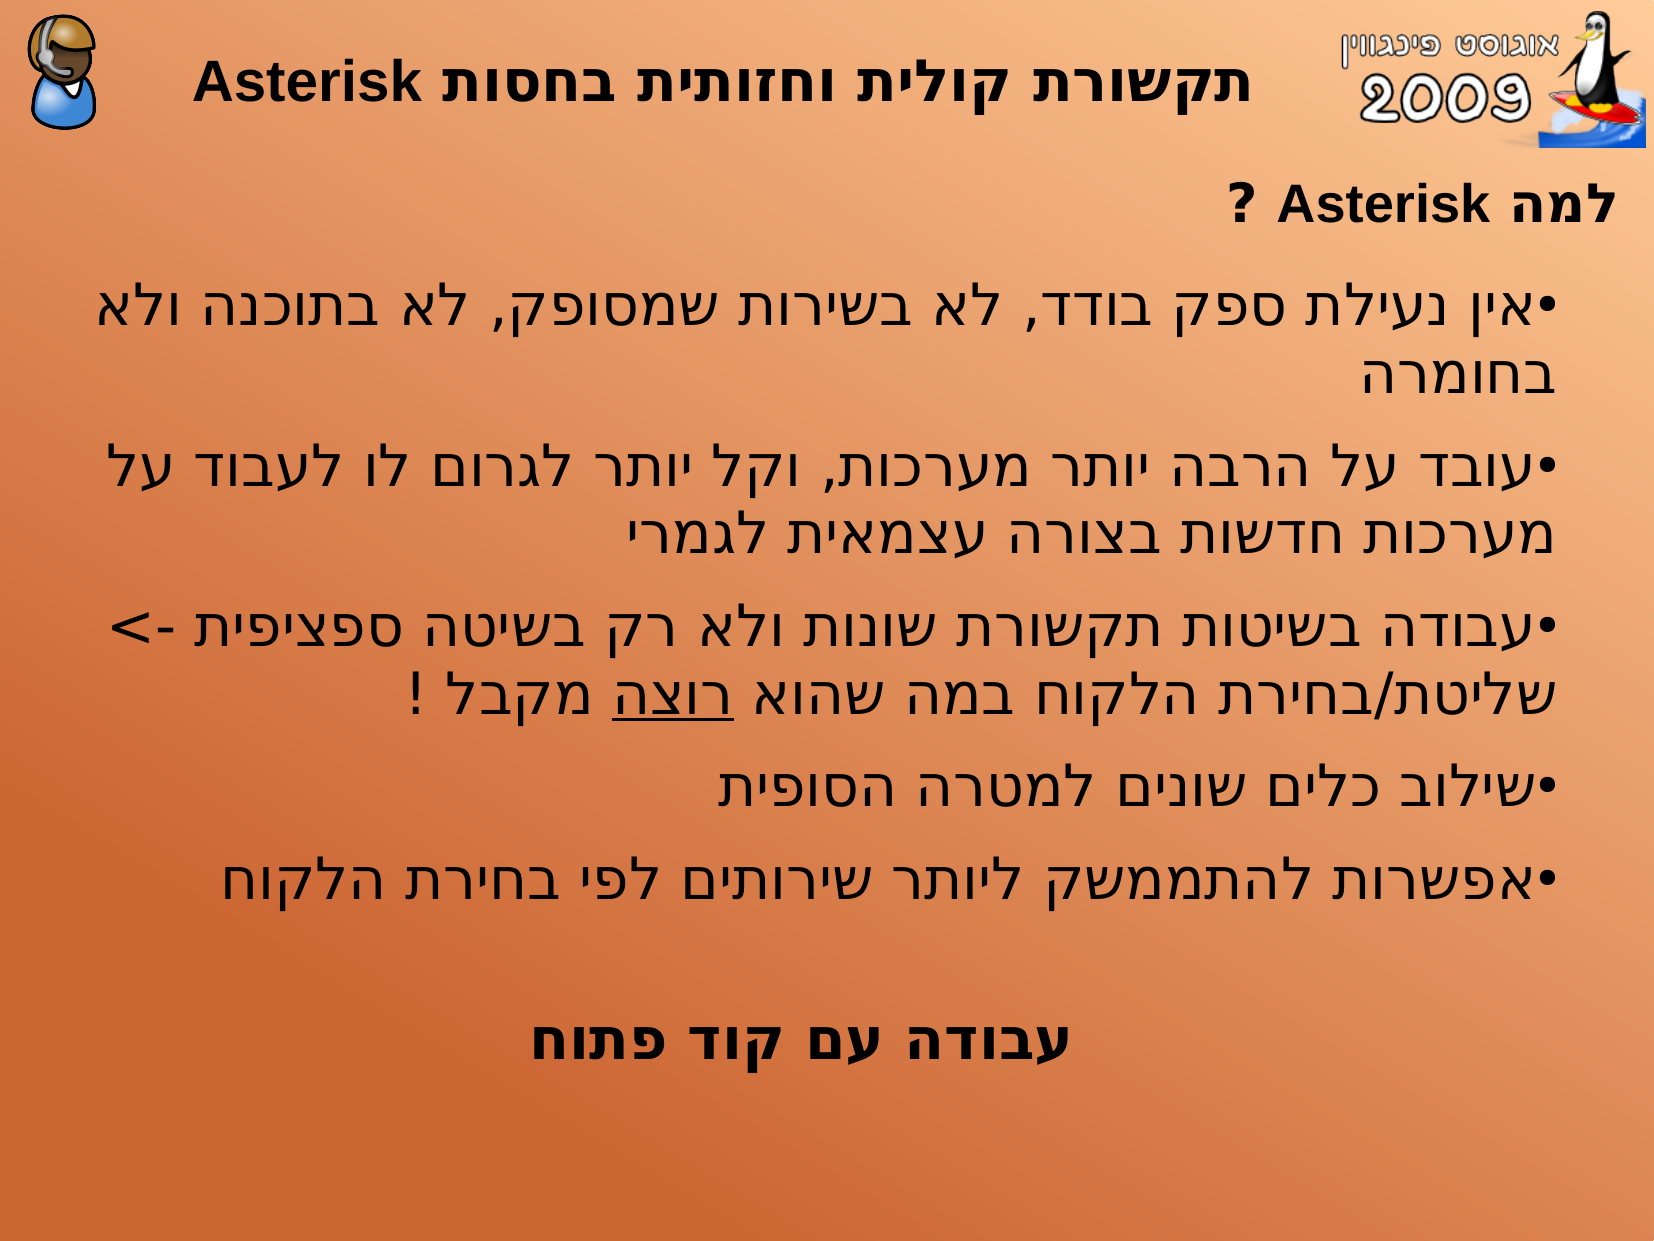

תקשורת קולית וחזותית בחסות Asterisk
למה Asterisk ?
אין נעילת ספק בודד, לא בשירות שמסופק, לא בתוכנה ולא בחומרה
עובד על הרבה יותר מערכות, וקל יותר לגרום לו לעבוד על מערכות חדשות בצורה עצמאית לגמרי
עבודה בשיטות תקשורת שונות ולא רק בשיטה ספציפית -> שליטת/בחירת הלקוח במה שהוא רוצה מקבל !
שילוב כלים שונים למטרה הסופית
אפשרות להתממשק ליותר שירותים לפי בחירת הלקוח
עבודה עם קוד פתוח